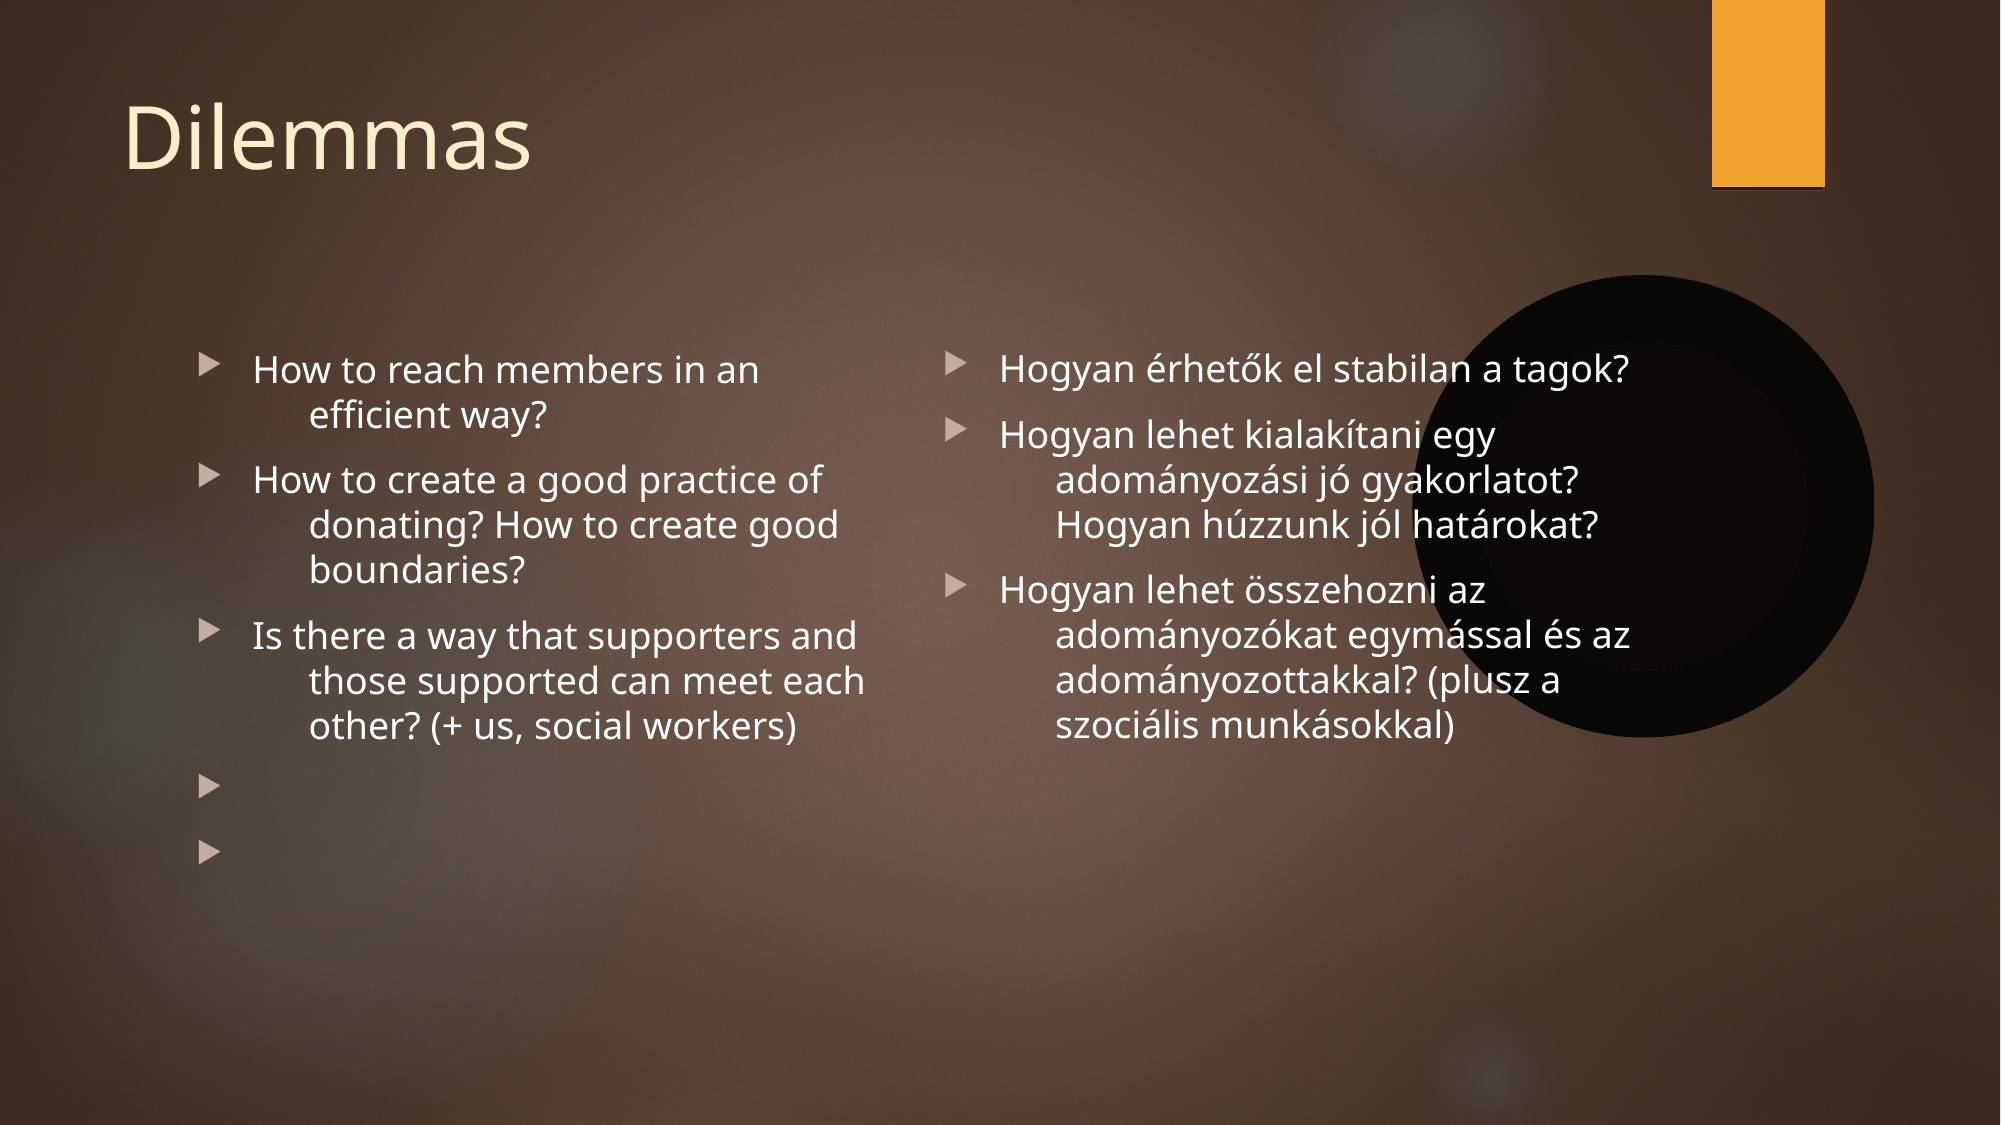

# Dilemmas
Hogyan érhetők el stabilan a tagok?
Hogyan lehet kialakítani egy adományozási jó gyakorlatot? Hogyan húzzunk jól határokat?
Hogyan lehet összehozni az adományozókat egymással és az adományozottakkal? (plusz a szociális munkásokkal)
How to reach members in an efficient way?
How to create a good practice of donating? How to create good boundaries?
Is there a way that supporters and those supported can meet each other? (+ us, social workers)